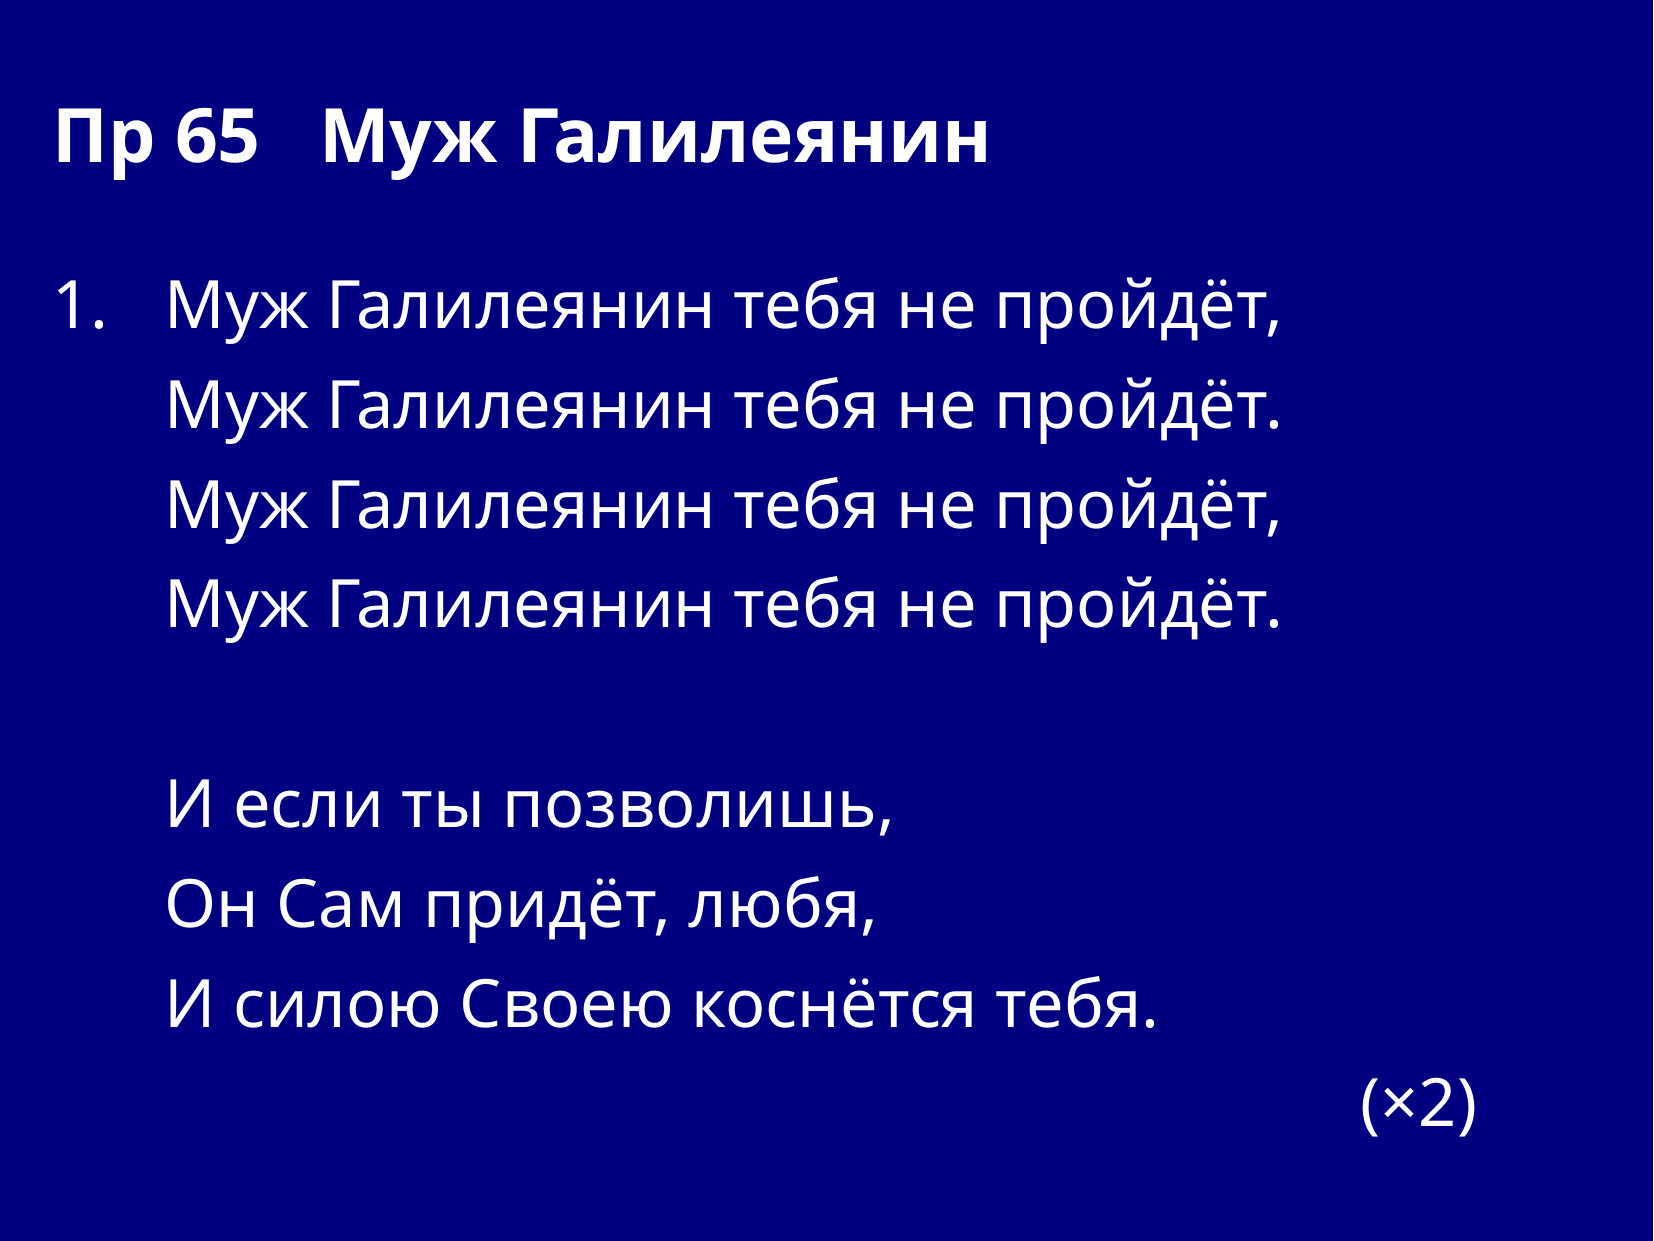

Пр 65 Муж Галилеянин
1.	Муж Галилеянин тебя не пройдёт,
	Муж Галилеянин тебя не пройдёт.
	Муж Галилеянин тебя не пройдёт,
	Муж Галилеянин тебя не пройдёт.
	И если ты позволишь,
	Он Сам придёт, любя,
	И силою Своею коснётся тебя.
			(×2)